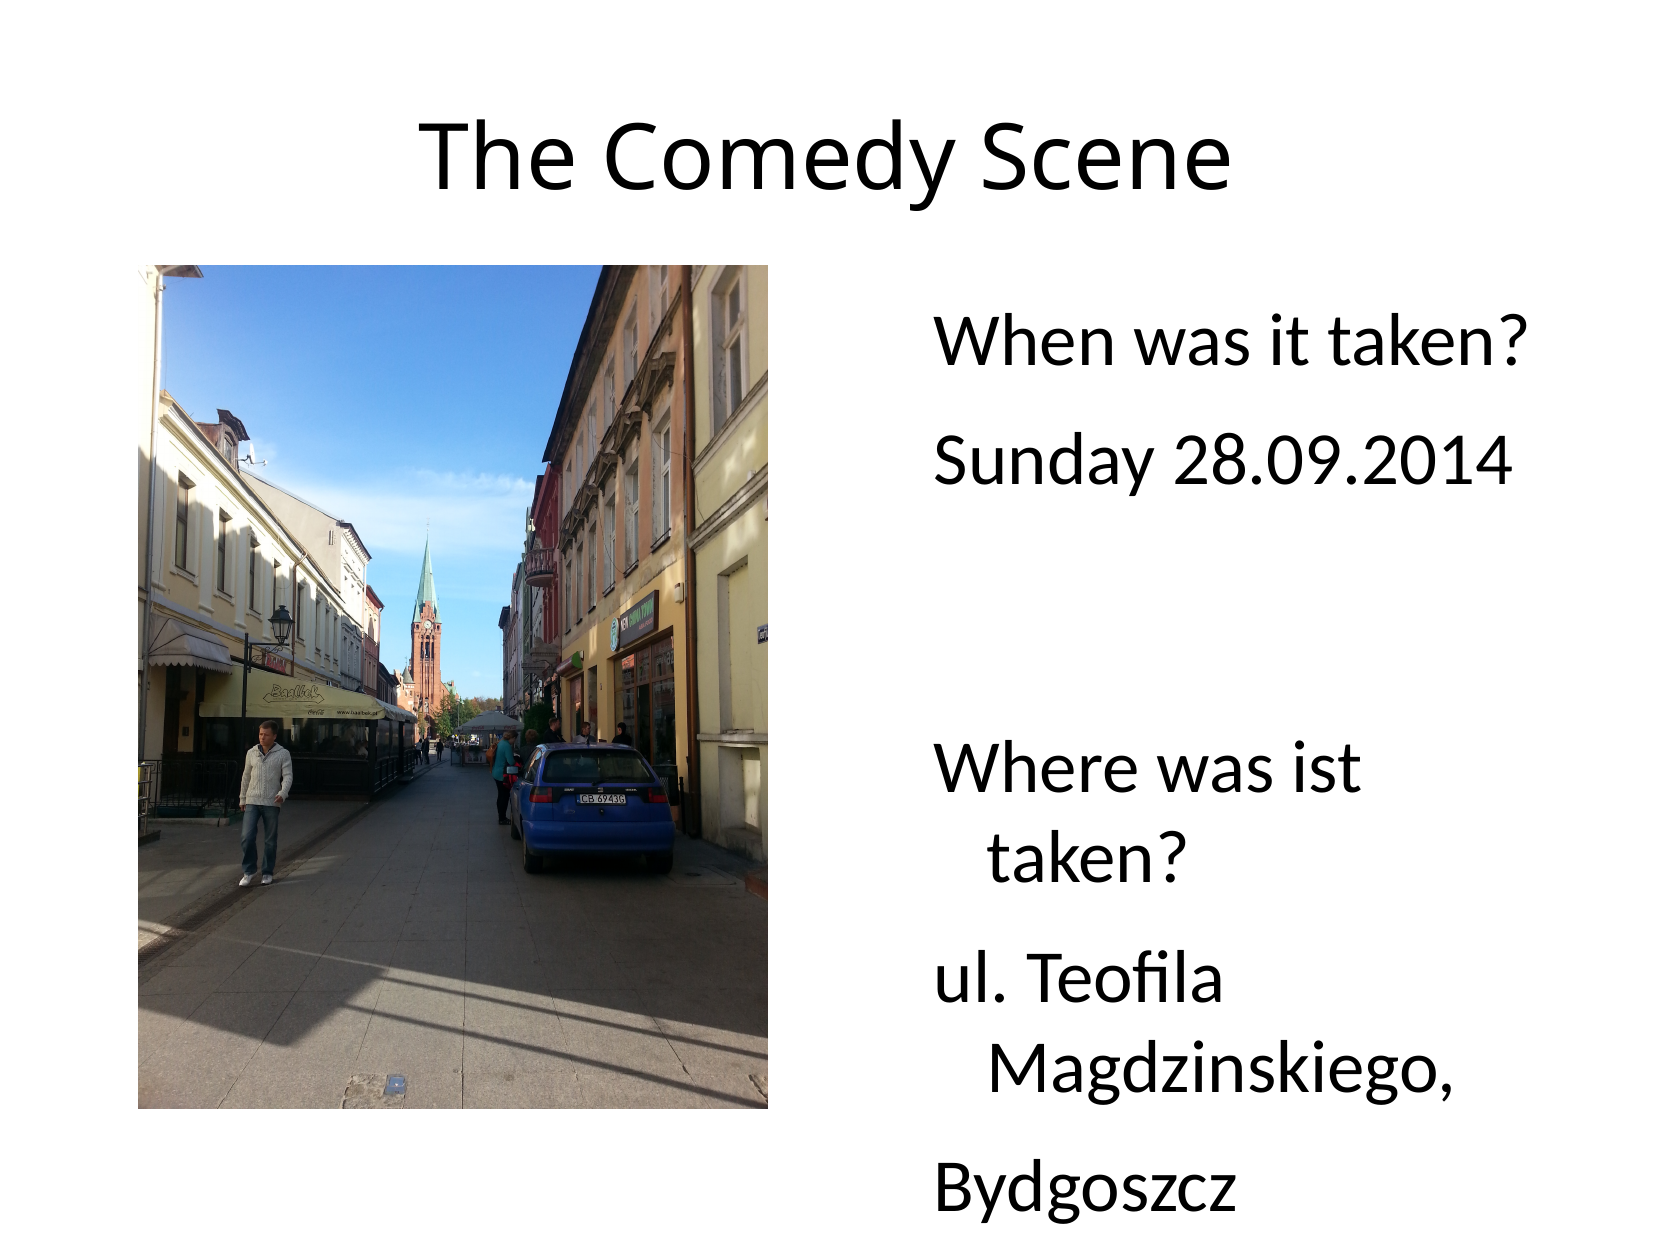

# The Comedy Scene
When was it taken?
Sunday 28.09.2014
Where was ist taken?
ul. Teofila 		Magdzinskiego,
Bydgoszcz